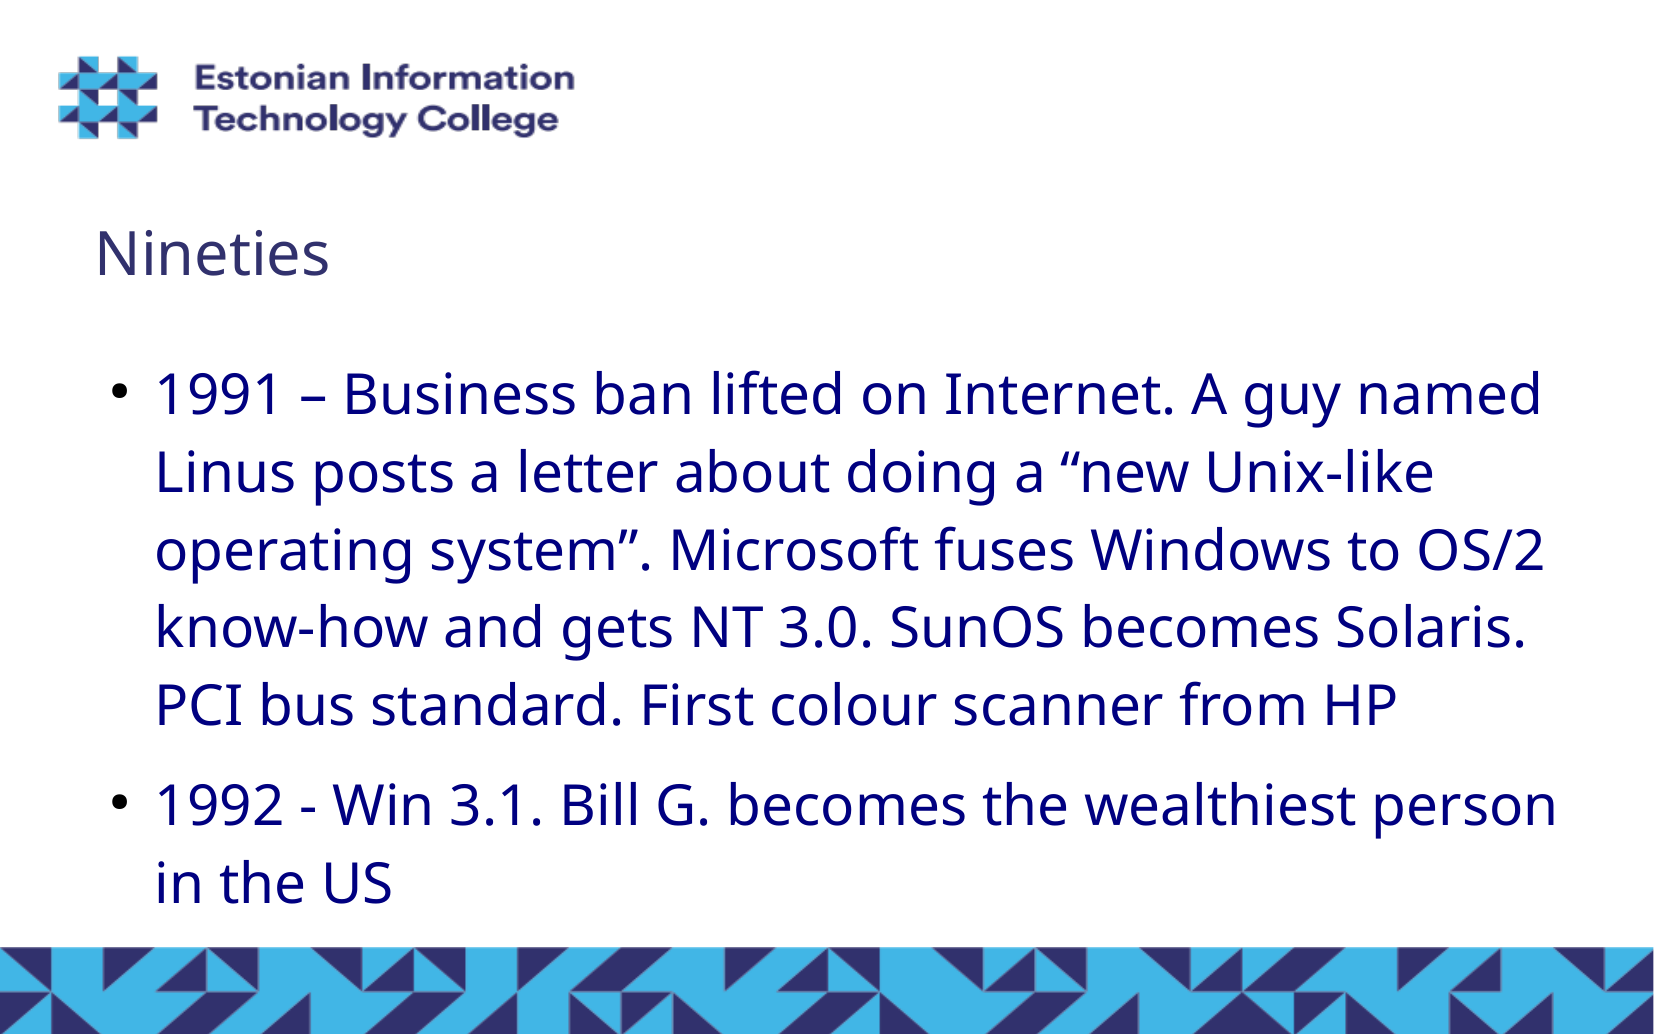

# Nineties
1991 – Business ban lifted on Internet. A guy named Linus posts a letter about doing a “new Unix-like operating system”. Microsoft fuses Windows to OS/2 know-how and gets NT 3.0. SunOS becomes Solaris. PCI bus standard. First colour scanner from HP
1992 - Win 3.1. Bill G. becomes the wealthiest person in the US